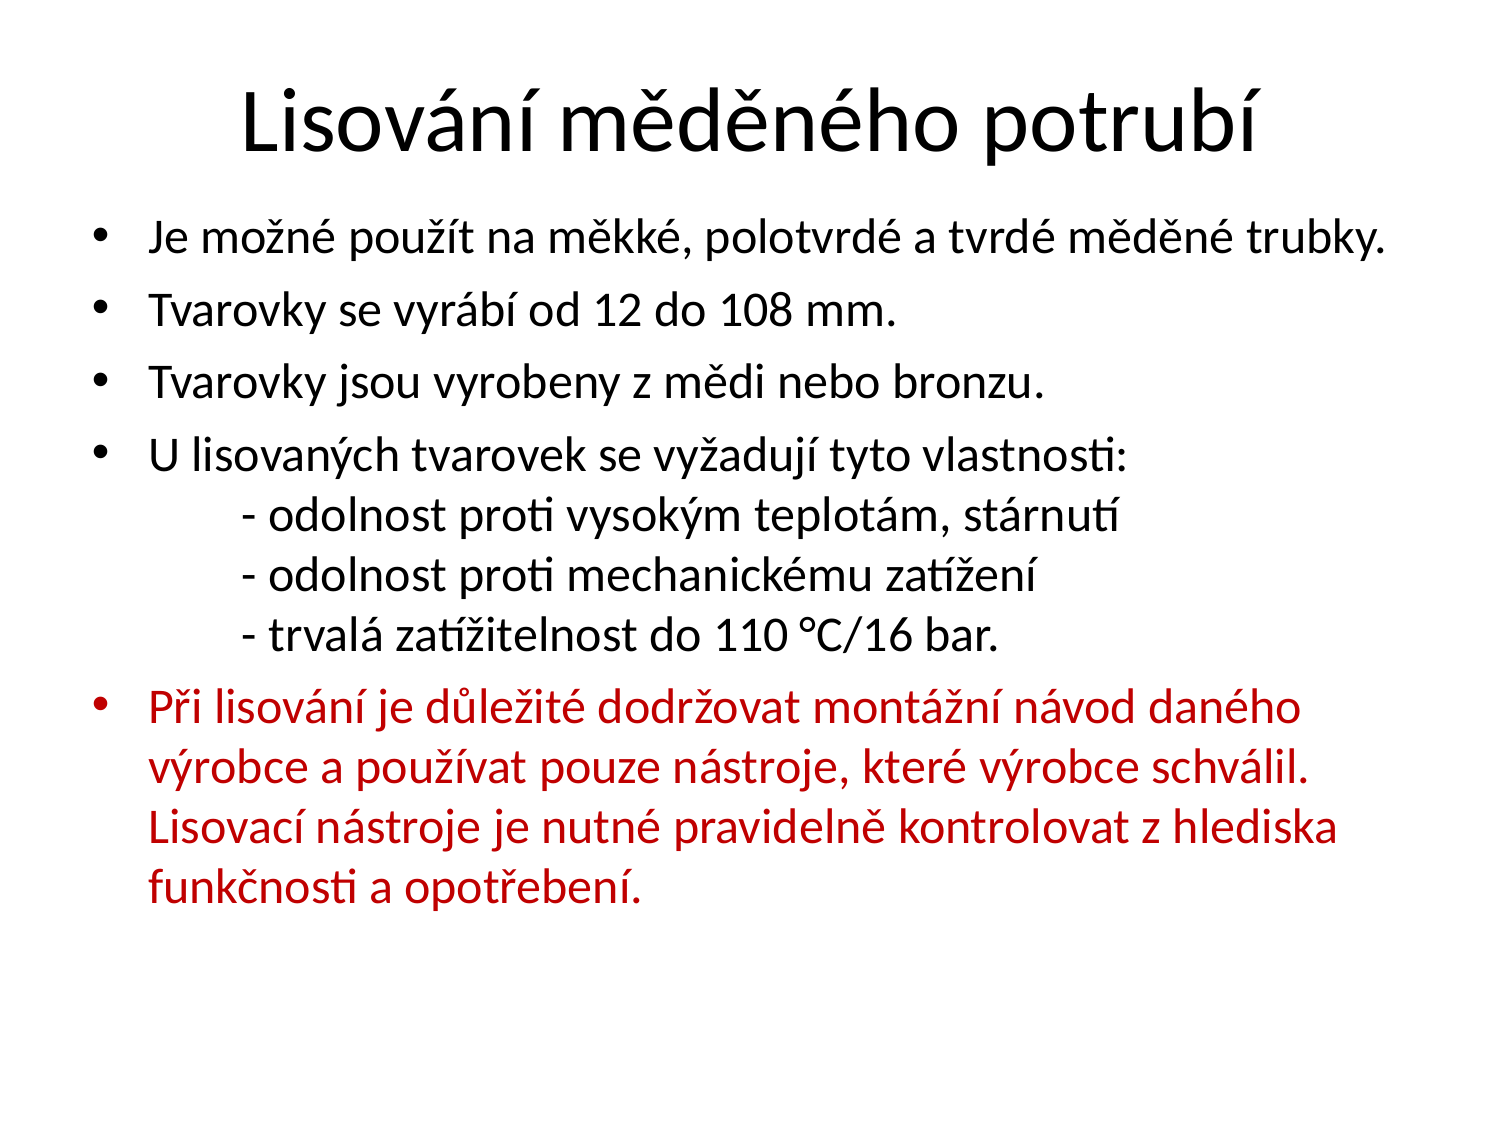

# Lisování měděného potrubí
Je možné použít na měkké, polotvrdé a tvrdé měděné trubky.
Tvarovky se vyrábí od 12 do 108 mm.
Tvarovky jsou vyrobeny z mědi nebo bronzu.
U lisovaných tvarovek se vyžadují tyto vlastnosti:			- odolnost proti vysokým teplotám, stárnutí			- odolnost proti mechanickému zatížení			- trvalá zatížitelnost do 110 °C/16 bar.
Při lisování je důležité dodržovat montážní návod daného výrobce a používat pouze nástroje, které výrobce schválil. Lisovací nástroje je nutné pravidelně kontrolovat z hlediska funkčnosti a opotřebení.